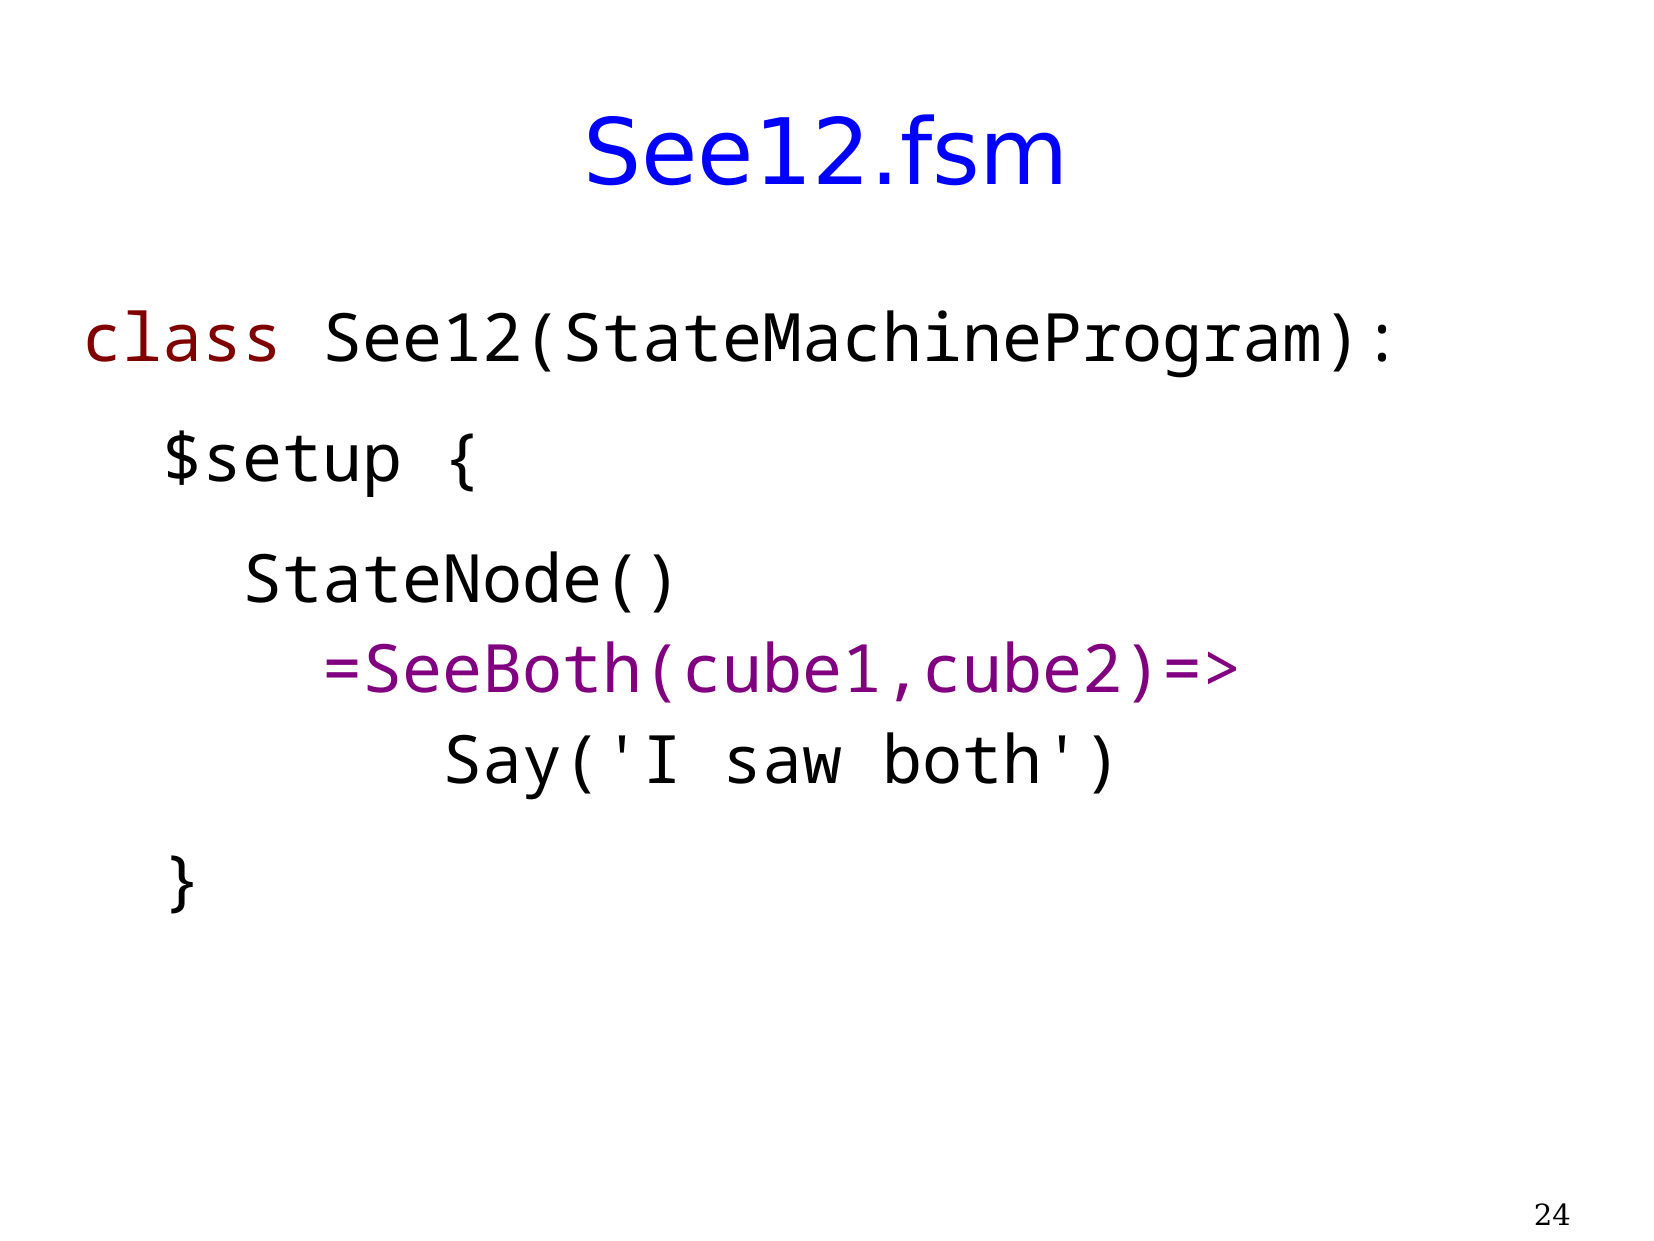

# See12.fsm
class See12(StateMachineProgram):
 $setup {
 StateNode()
 =SeeBoth(cube1,cube2)=>
 Say('I saw both')
 }
24